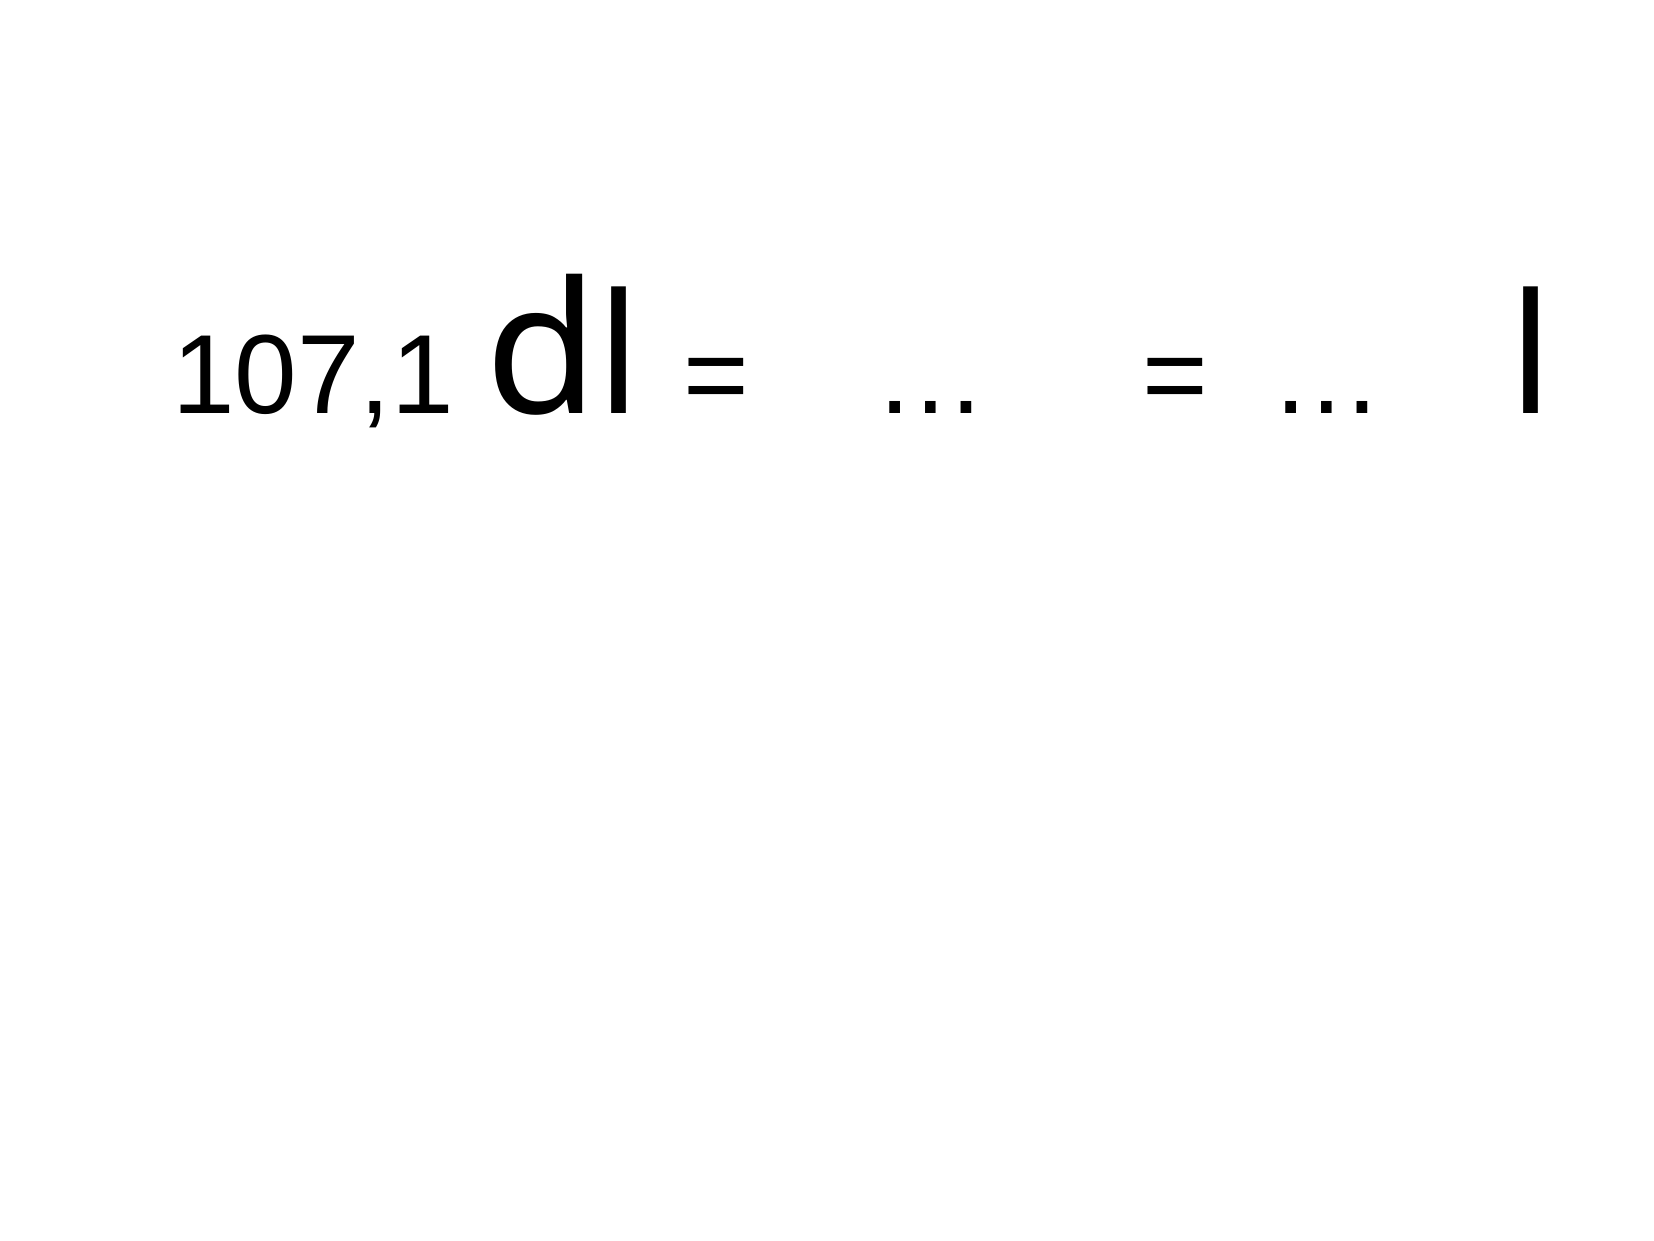

# 107,1 dl = … = … l